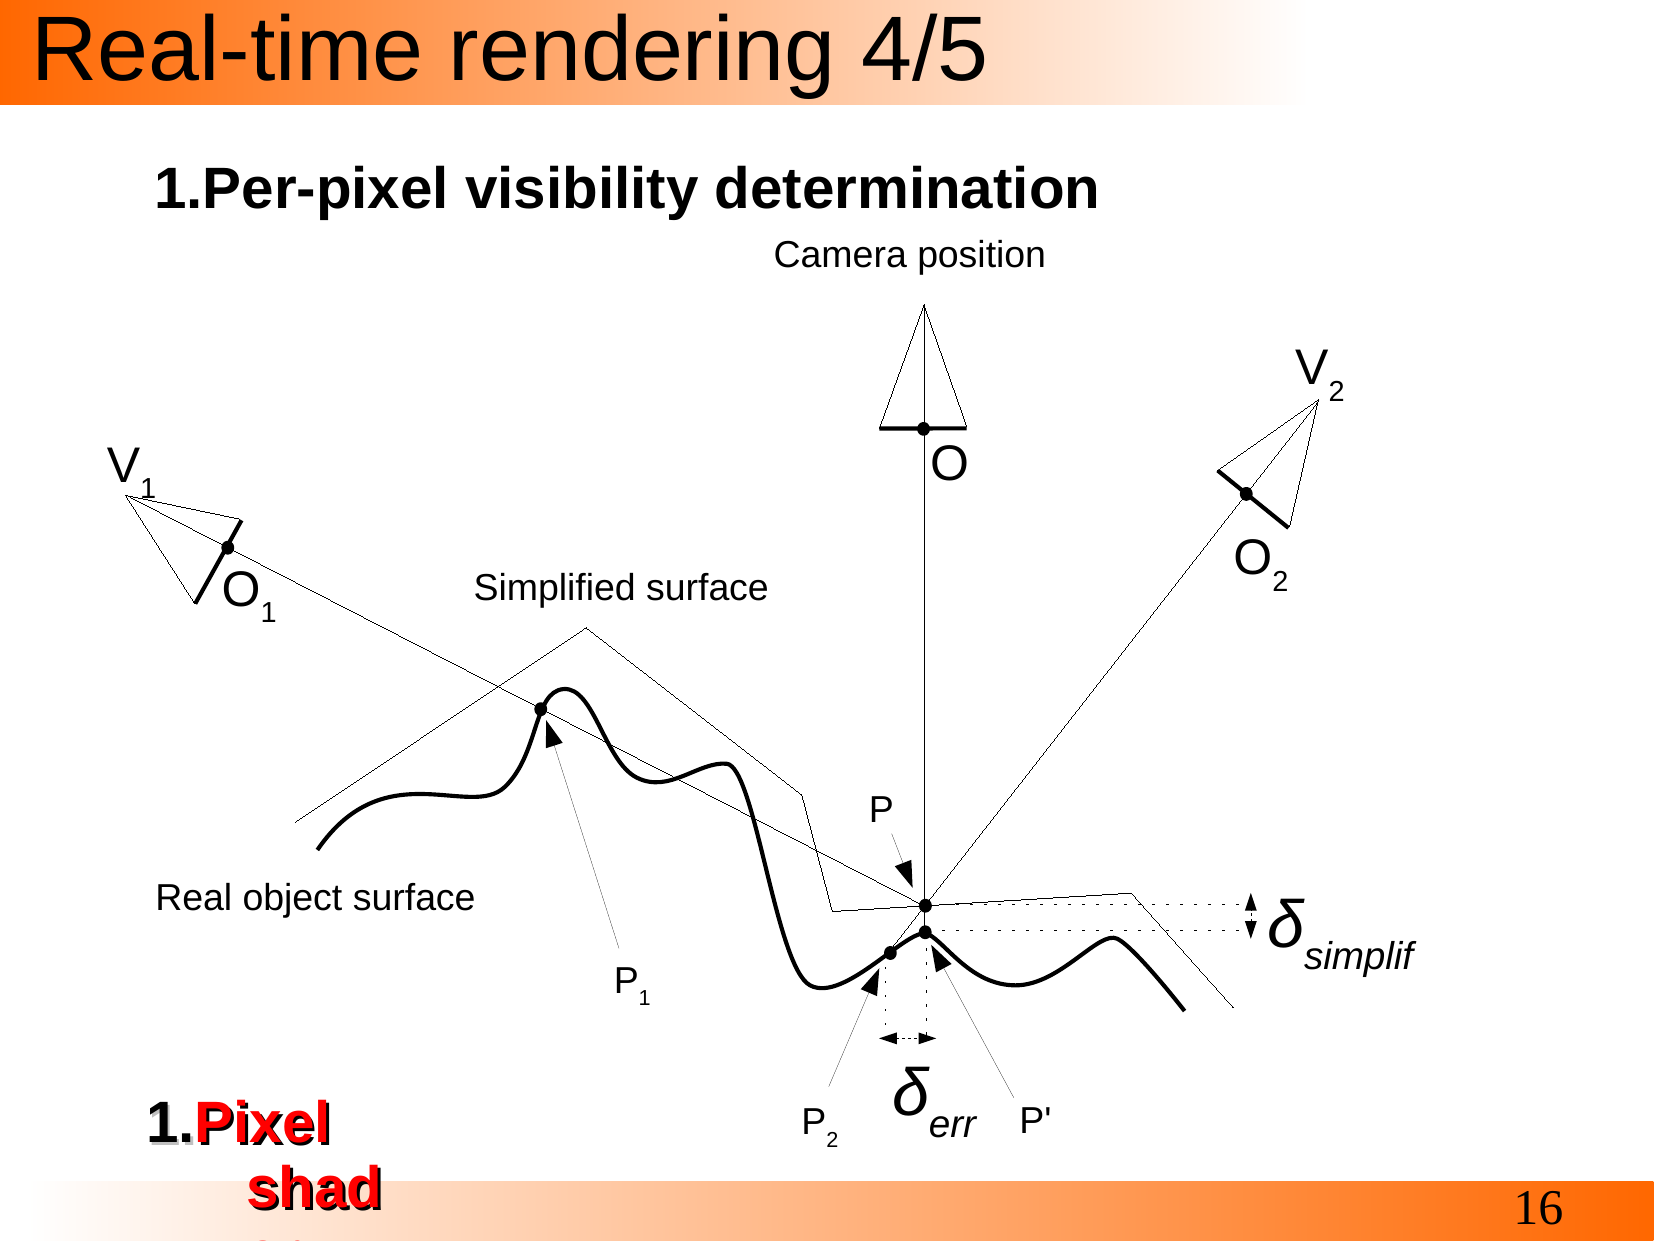

# Real-time rendering 4/5
Per-pixel visibility determination
Camera position
O
V2
O2
P2
V1
O1
P1
Simplified surface
P
Real object surface
δsimplif
δerr
P'
Pixel shader